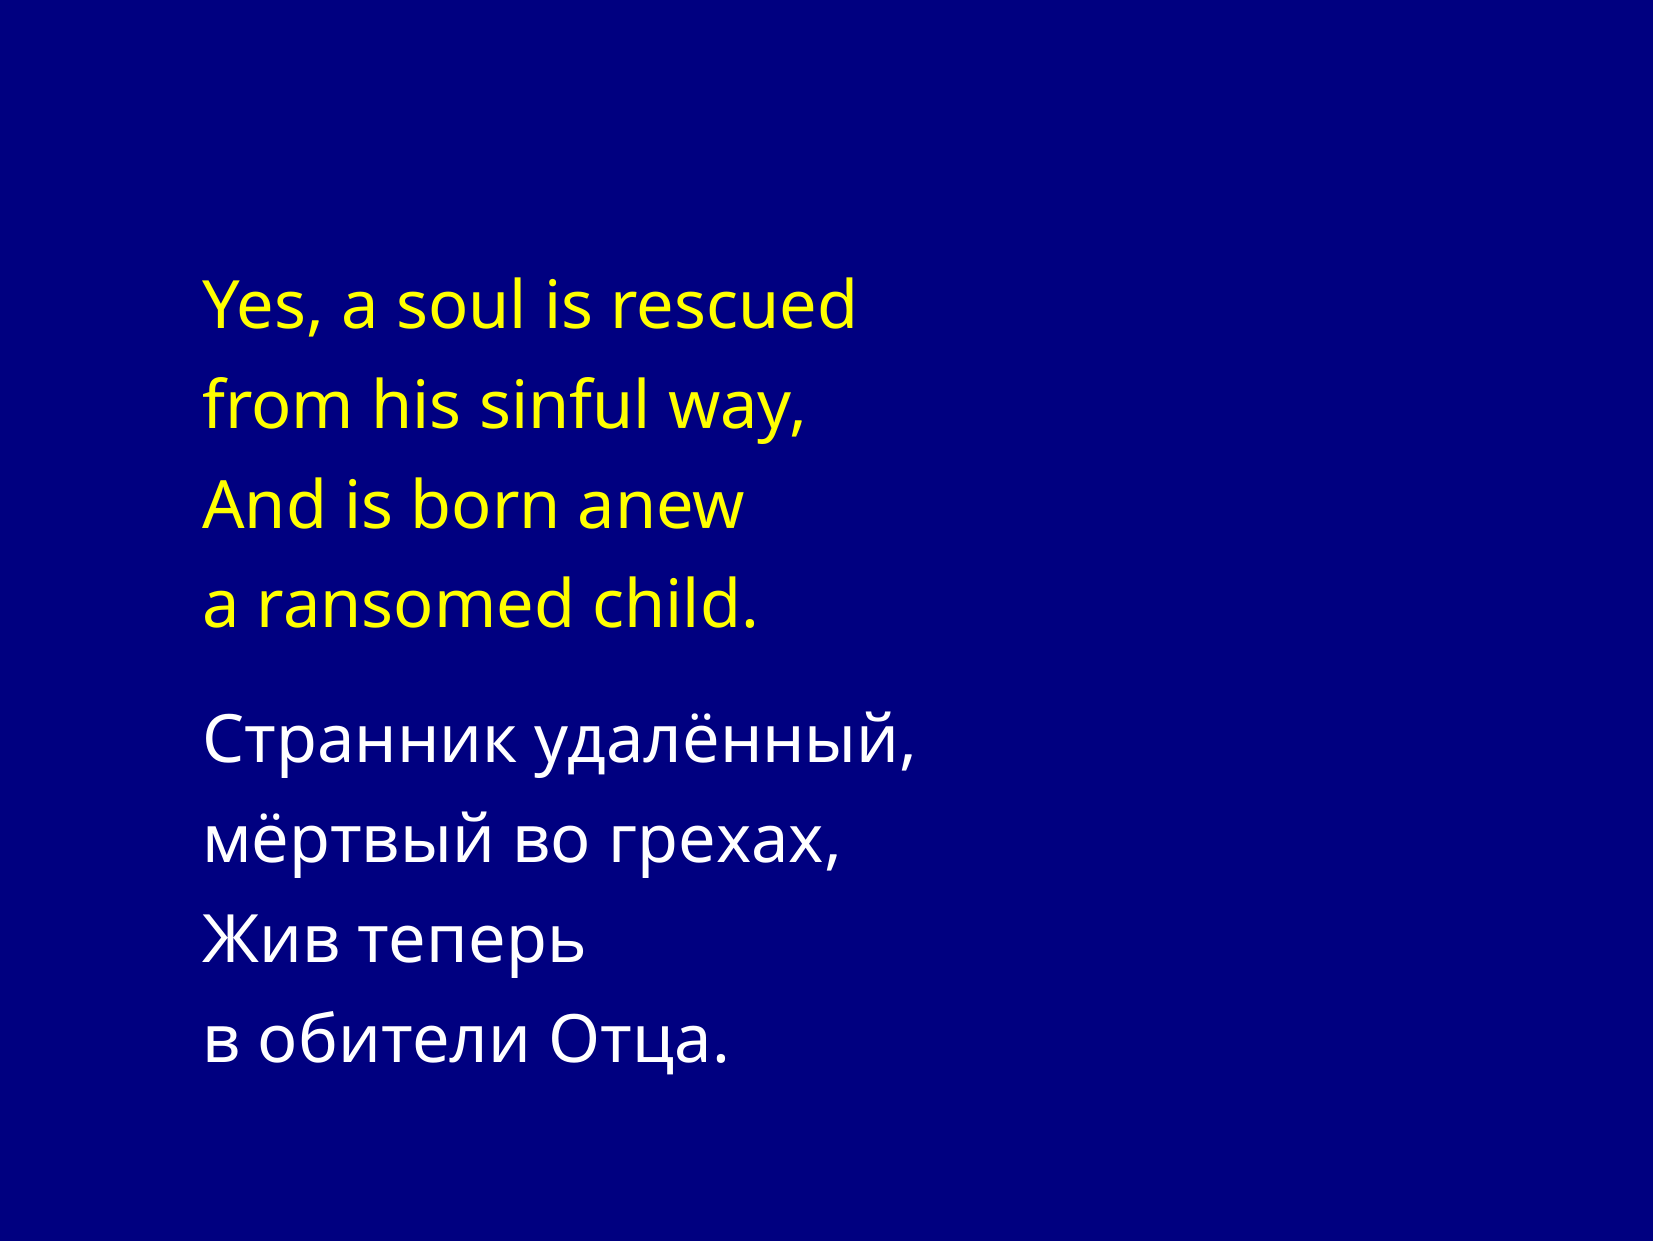

Yes, a soul is rescued
	from his sinful way,
	And is born anew
	a ransomed child.
	Странник удалённый,
	мёртвый во грехах,
	Жив теперь
	в обители Отца.